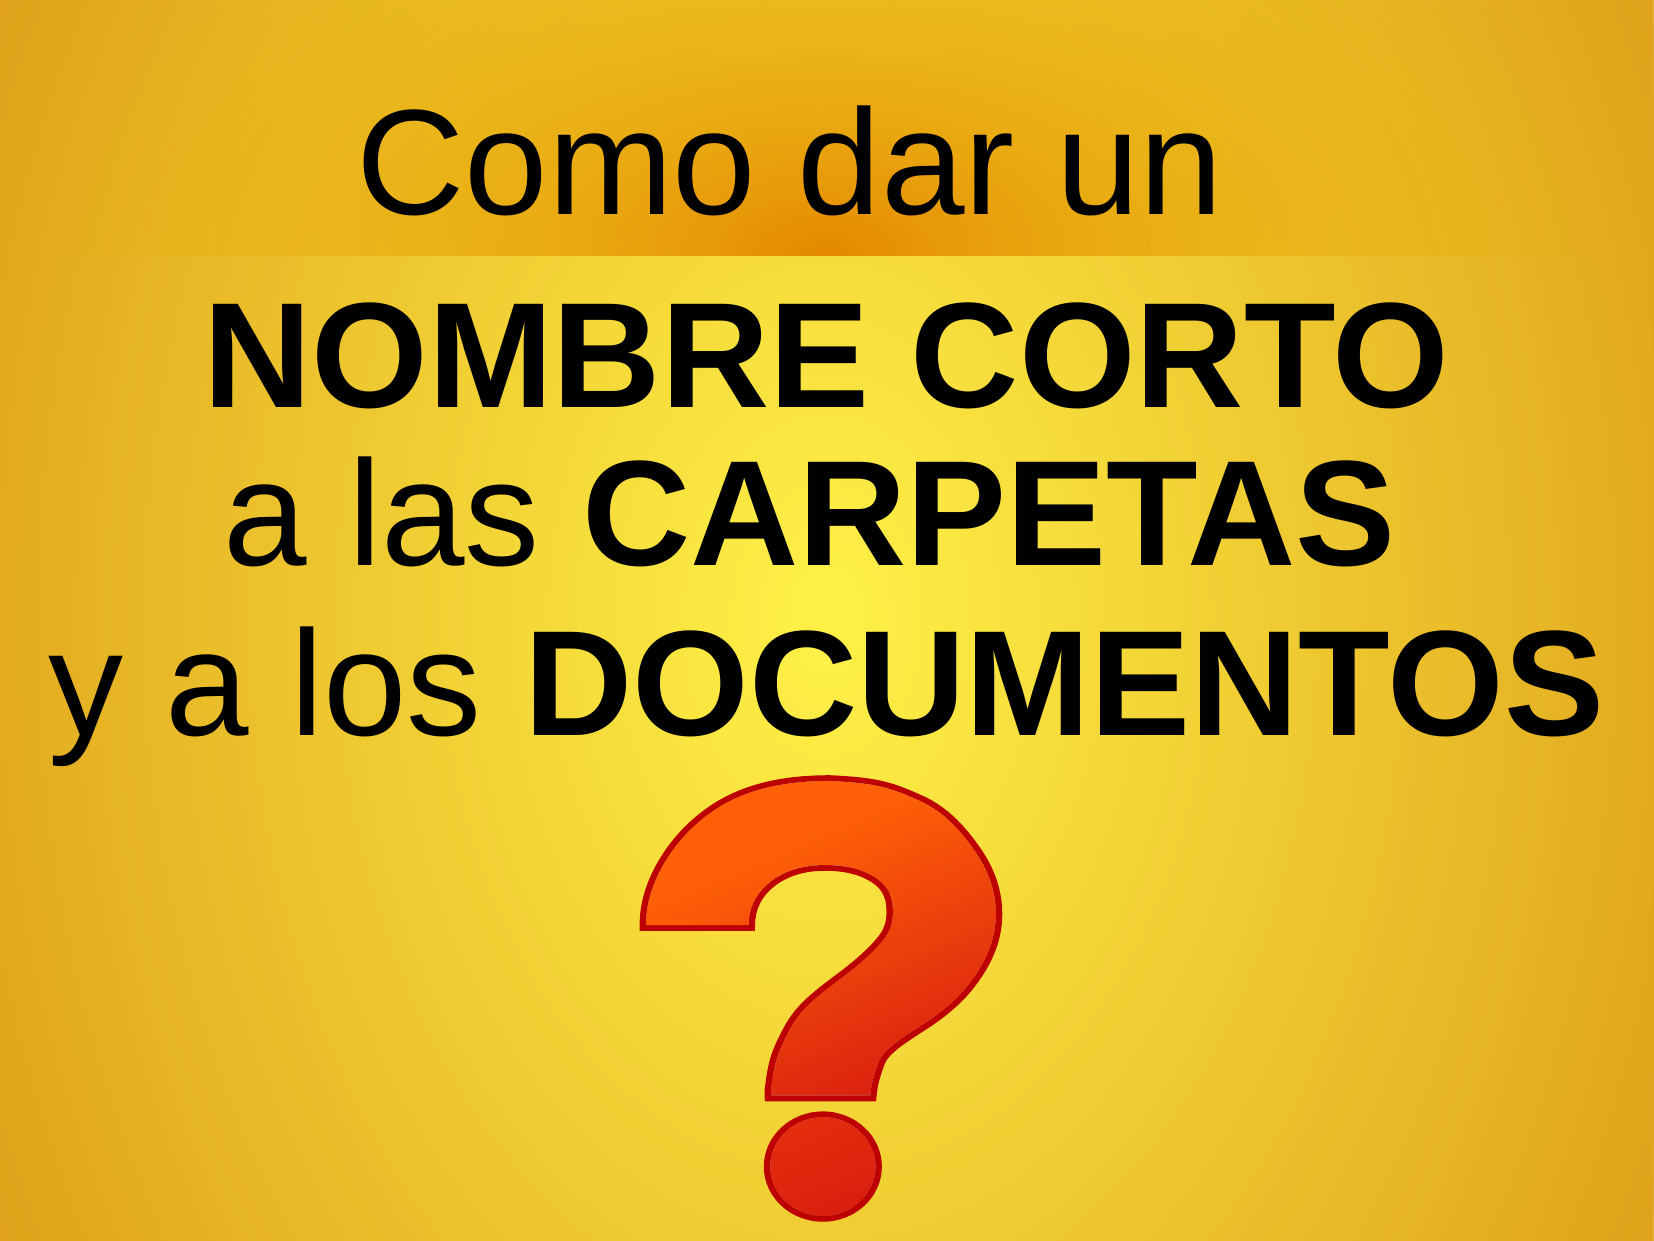

Como dar un
NOMBRE CORTO
a las CARPETAS
y a los DOCUMENTOS